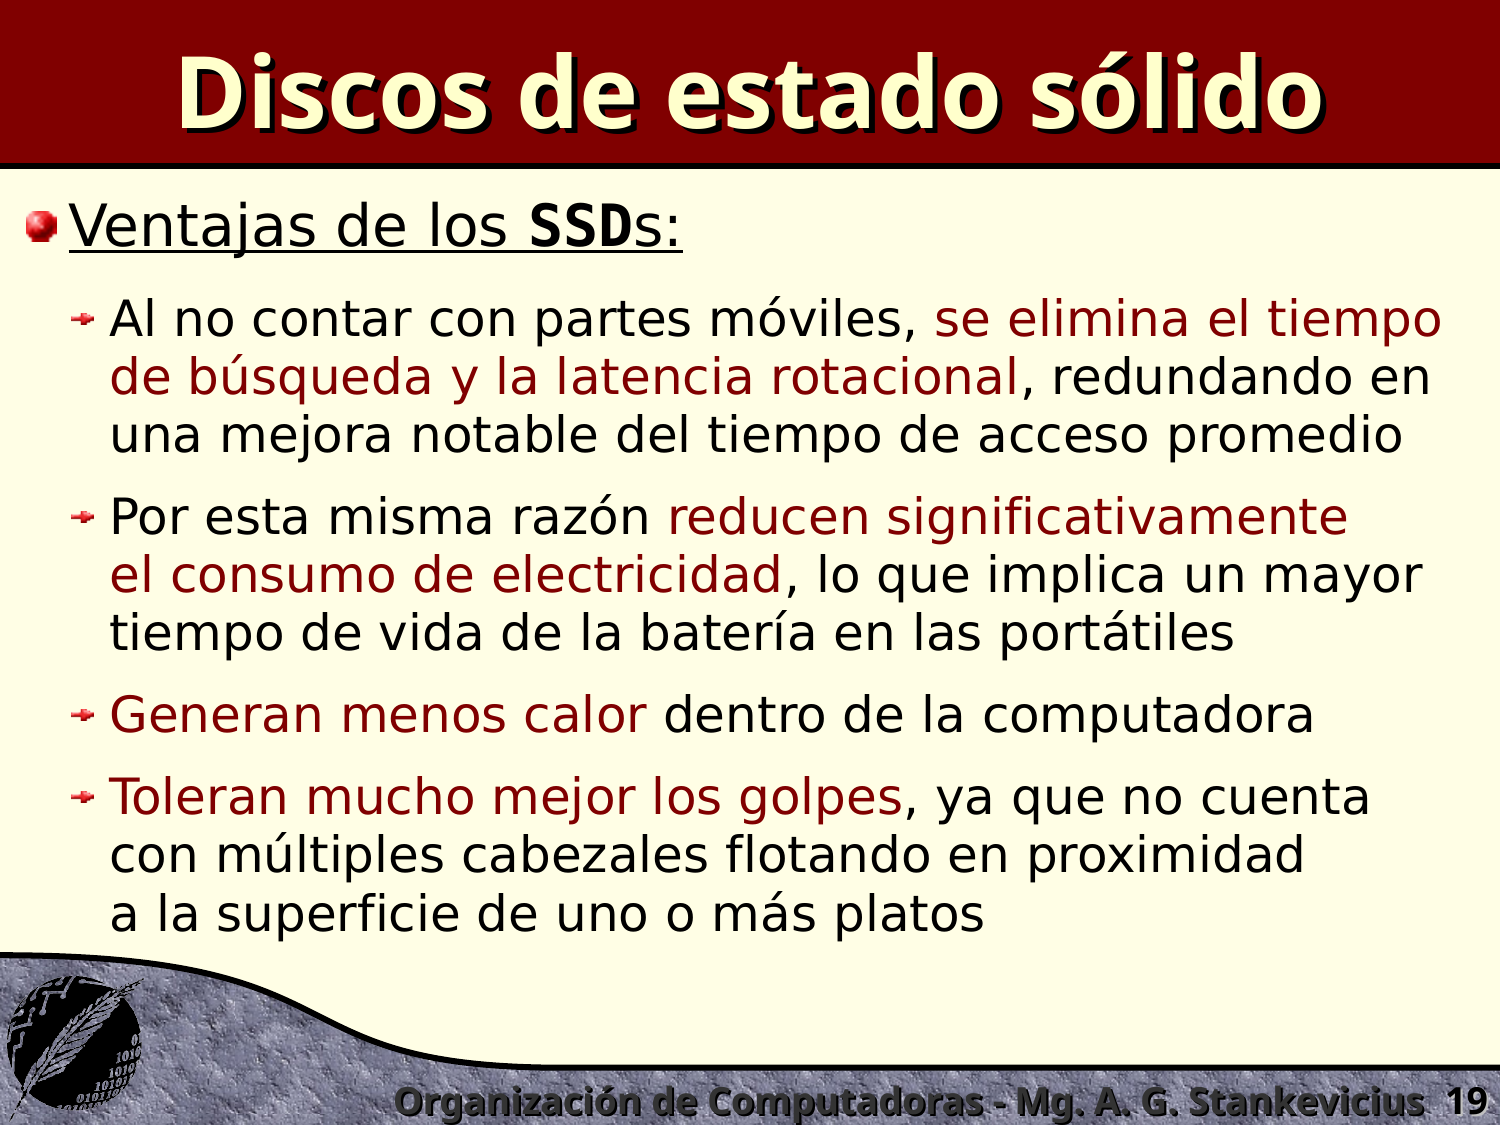

# Discos de estado sólido
Ventajas de los SSDs:
Al no contar con partes móviles, se elimina el tiempo de búsqueda y la latencia rotacional, redundando en una mejora notable del tiempo de acceso promedio
Por esta misma razón reducen significativamente
el consumo de electricidad, lo que implica un mayor tiempo de vida de la batería en las portátiles
Generan menos calor dentro de la computadora
Toleran mucho mejor los golpes, ya que no cuenta
con múltiples cabezales flotando en proximidad
a la superficie de uno o más platos
19